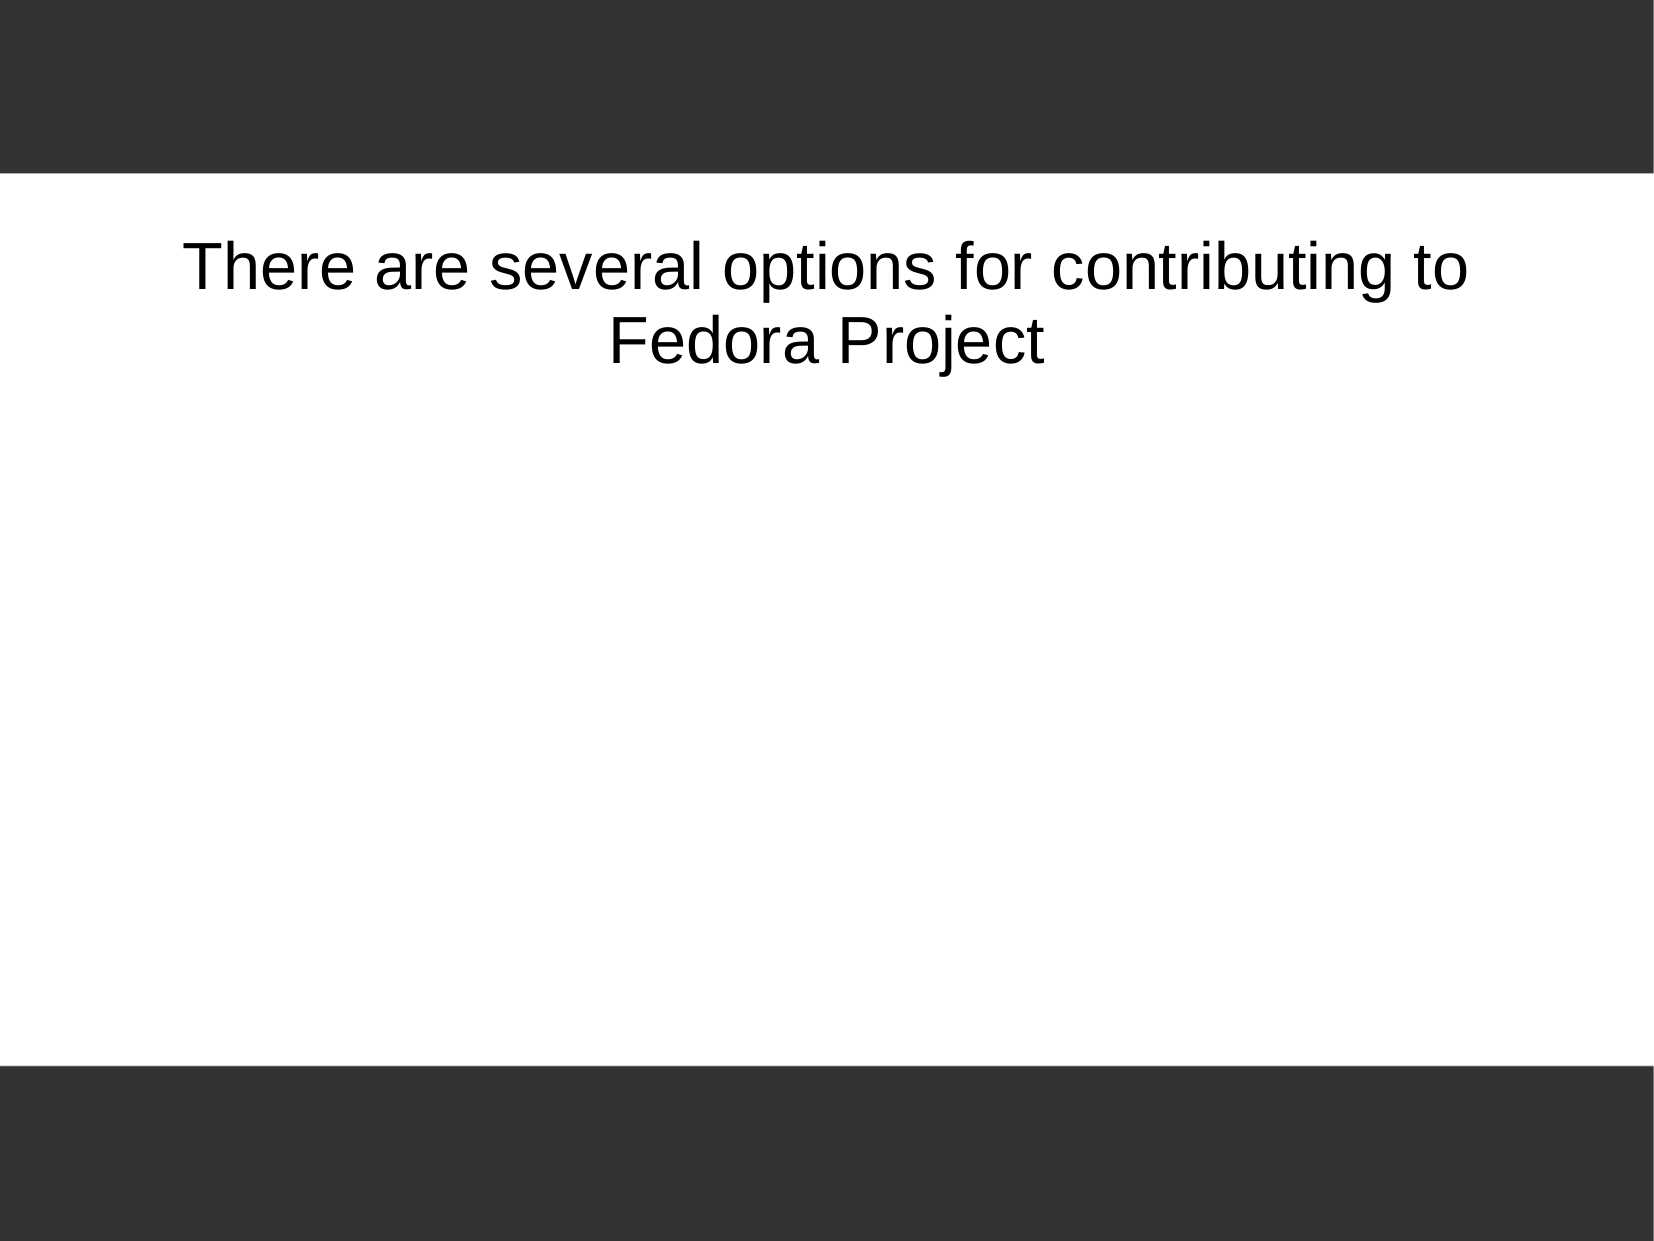

# There are several options for contributing to
Fedora Project